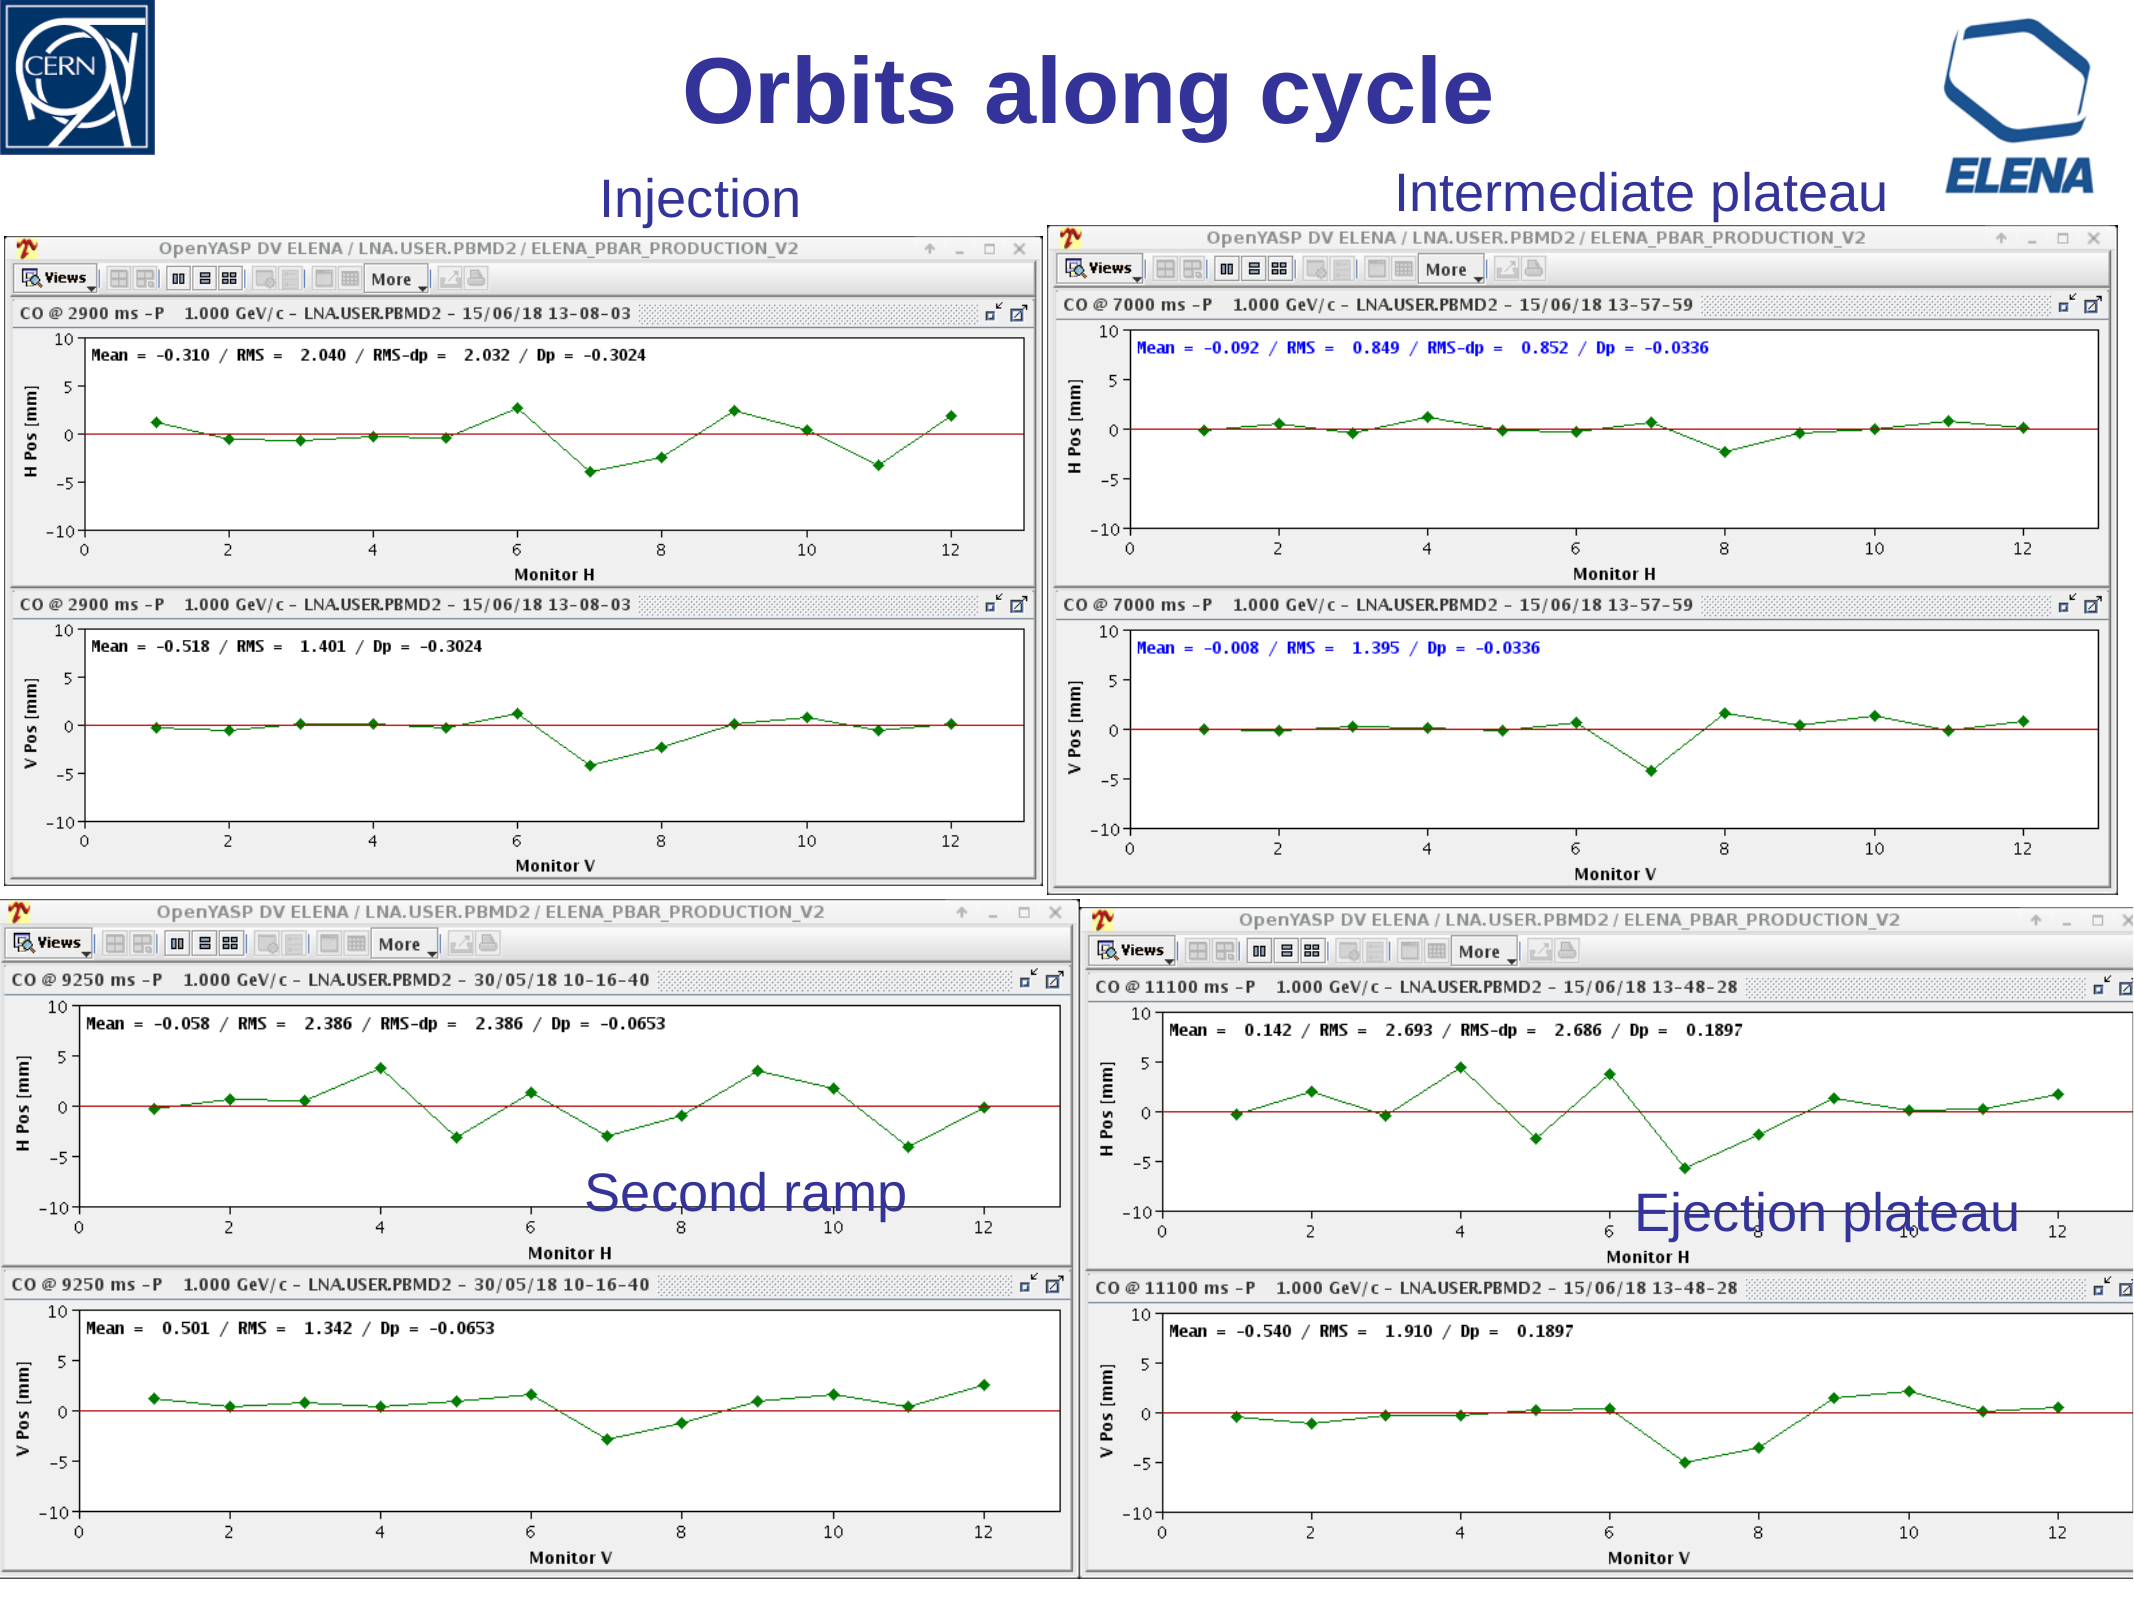

Orbits along cycle
Intermediate plateau
Injection
Second ramp
Ejection plateau